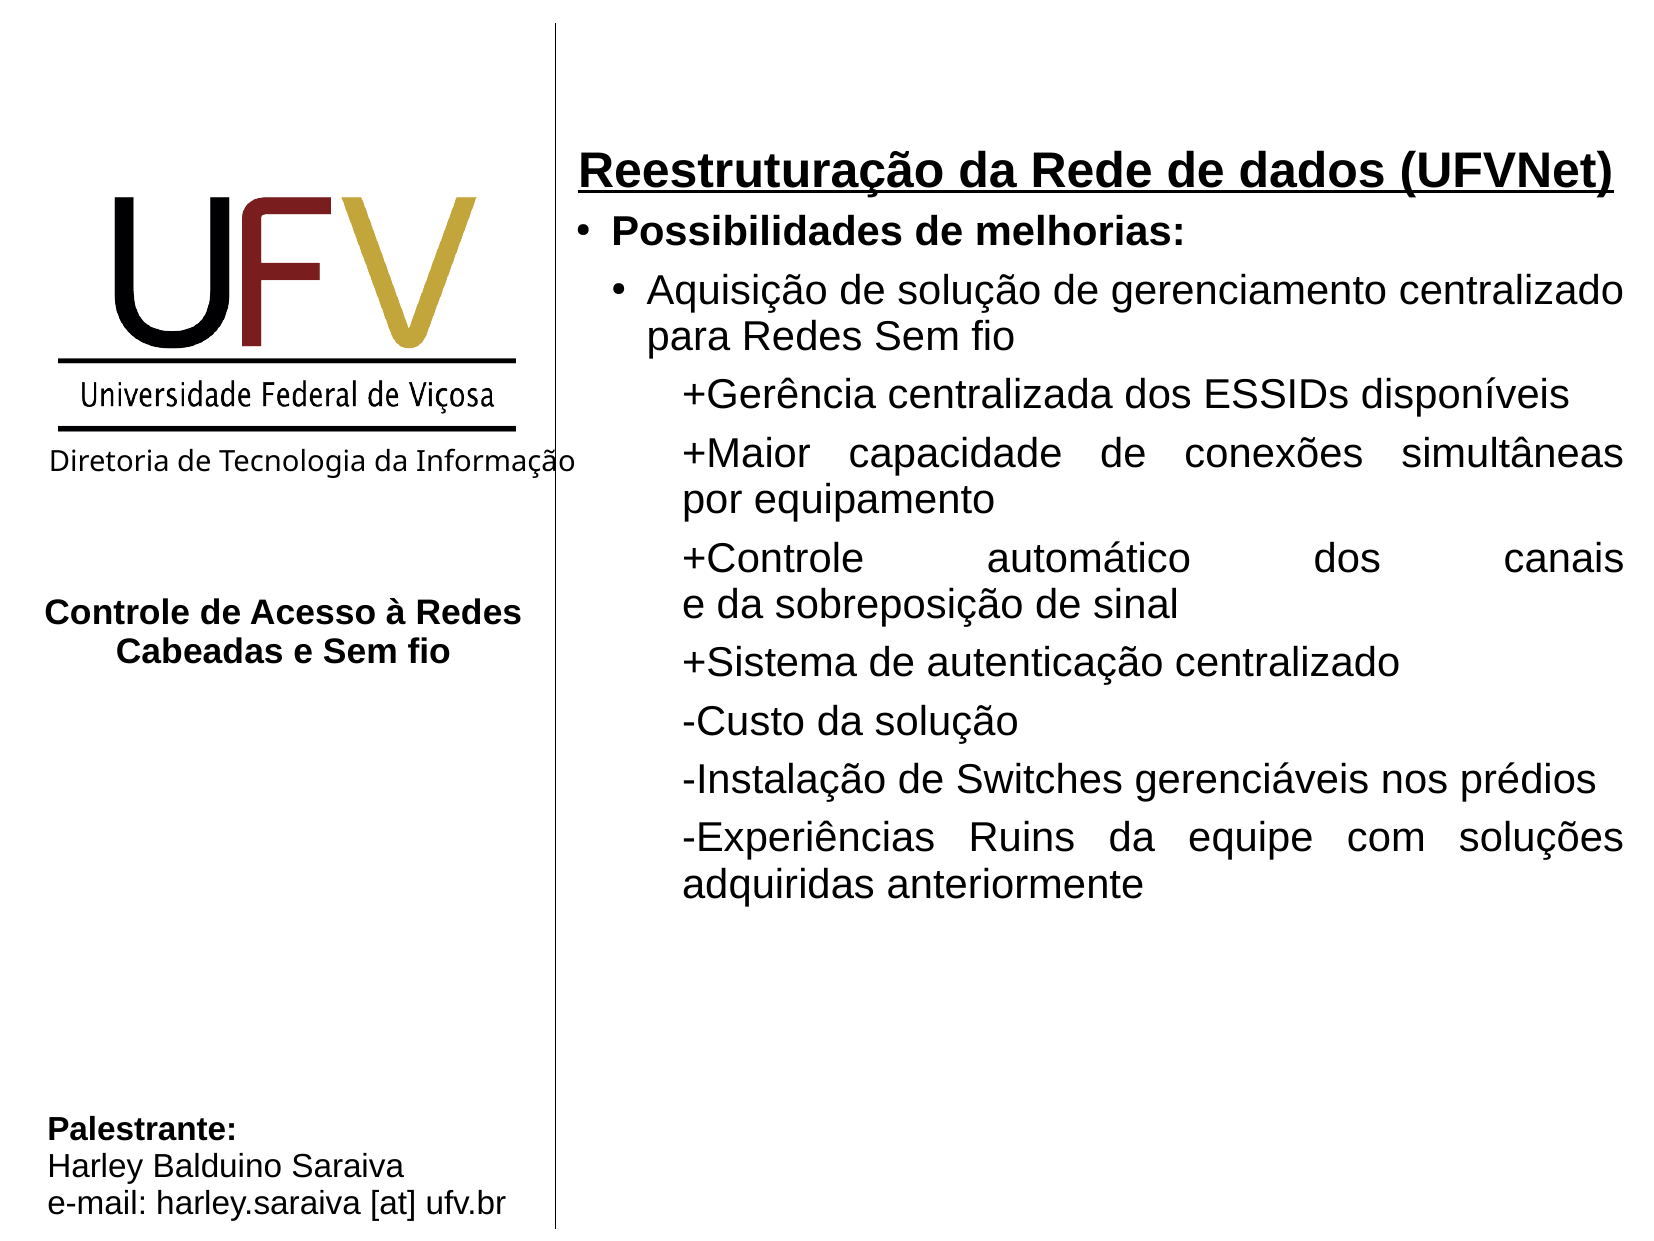

Reestruturação da Rede de dados (UFVNet)
Possibilidades de melhorias:
Aquisição de solução de gerenciamento centralizado
para Redes Sem fio
+Gerência centralizada dos ESSIDs disponíveis
+Maior capacidade de conexões simultâneas
por equipamento
+Controle automático dos canais
e da sobreposição de sinal
+Sistema de autenticação centralizado
-Custo da solução
-Instalação de Switches gerenciáveis nos prédios
-Experiências Ruins da equipe com soluções
adquiridas anteriormente
Diretoria de Tecnologia da Informação
# Controle de Acesso à Redes Cabeadas e Sem fio
Palestrante:
Harley Balduino Saraiva
e-mail: harley.saraiva [at] ufv.br